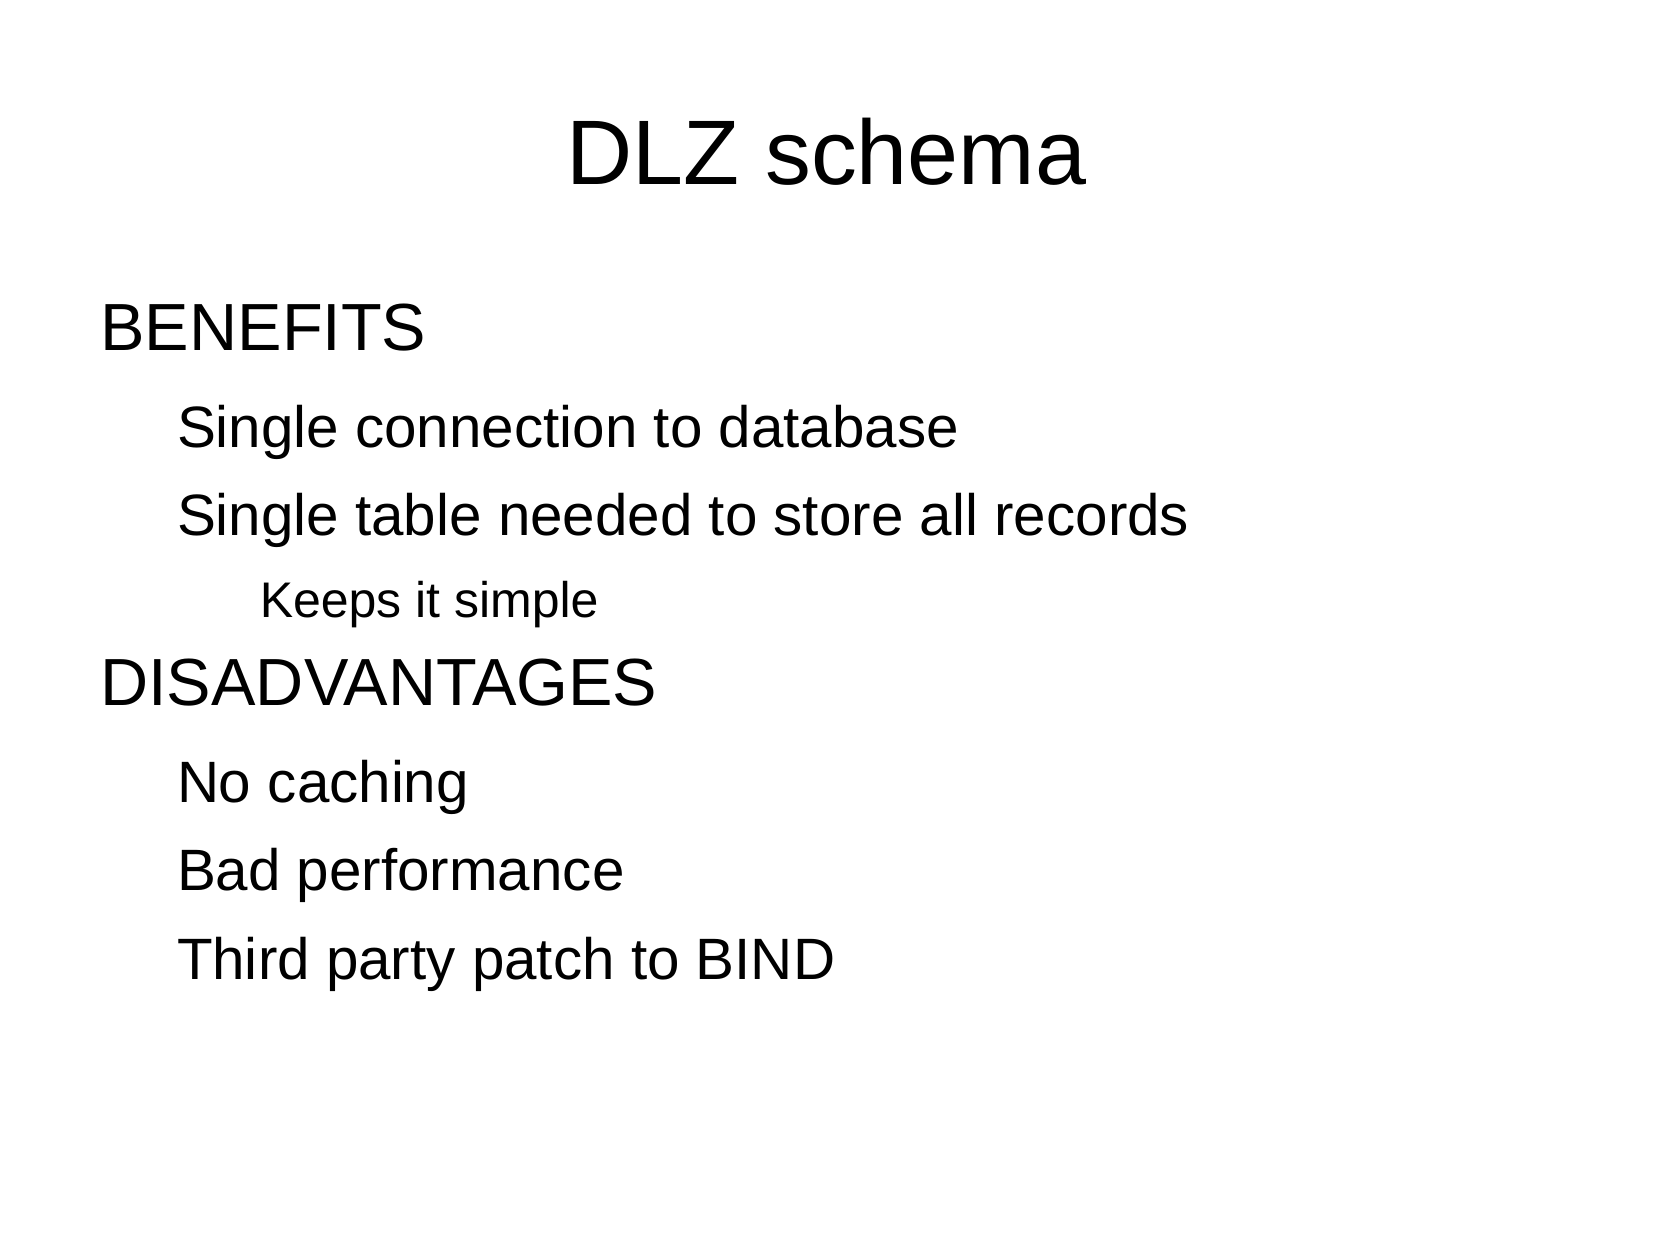

# DLZ schema
BENEFITS
Single connection to database
Single table needed to store all records
Keeps it simple
DISADVANTAGES
No caching
Bad performance
Third party patch to BIND